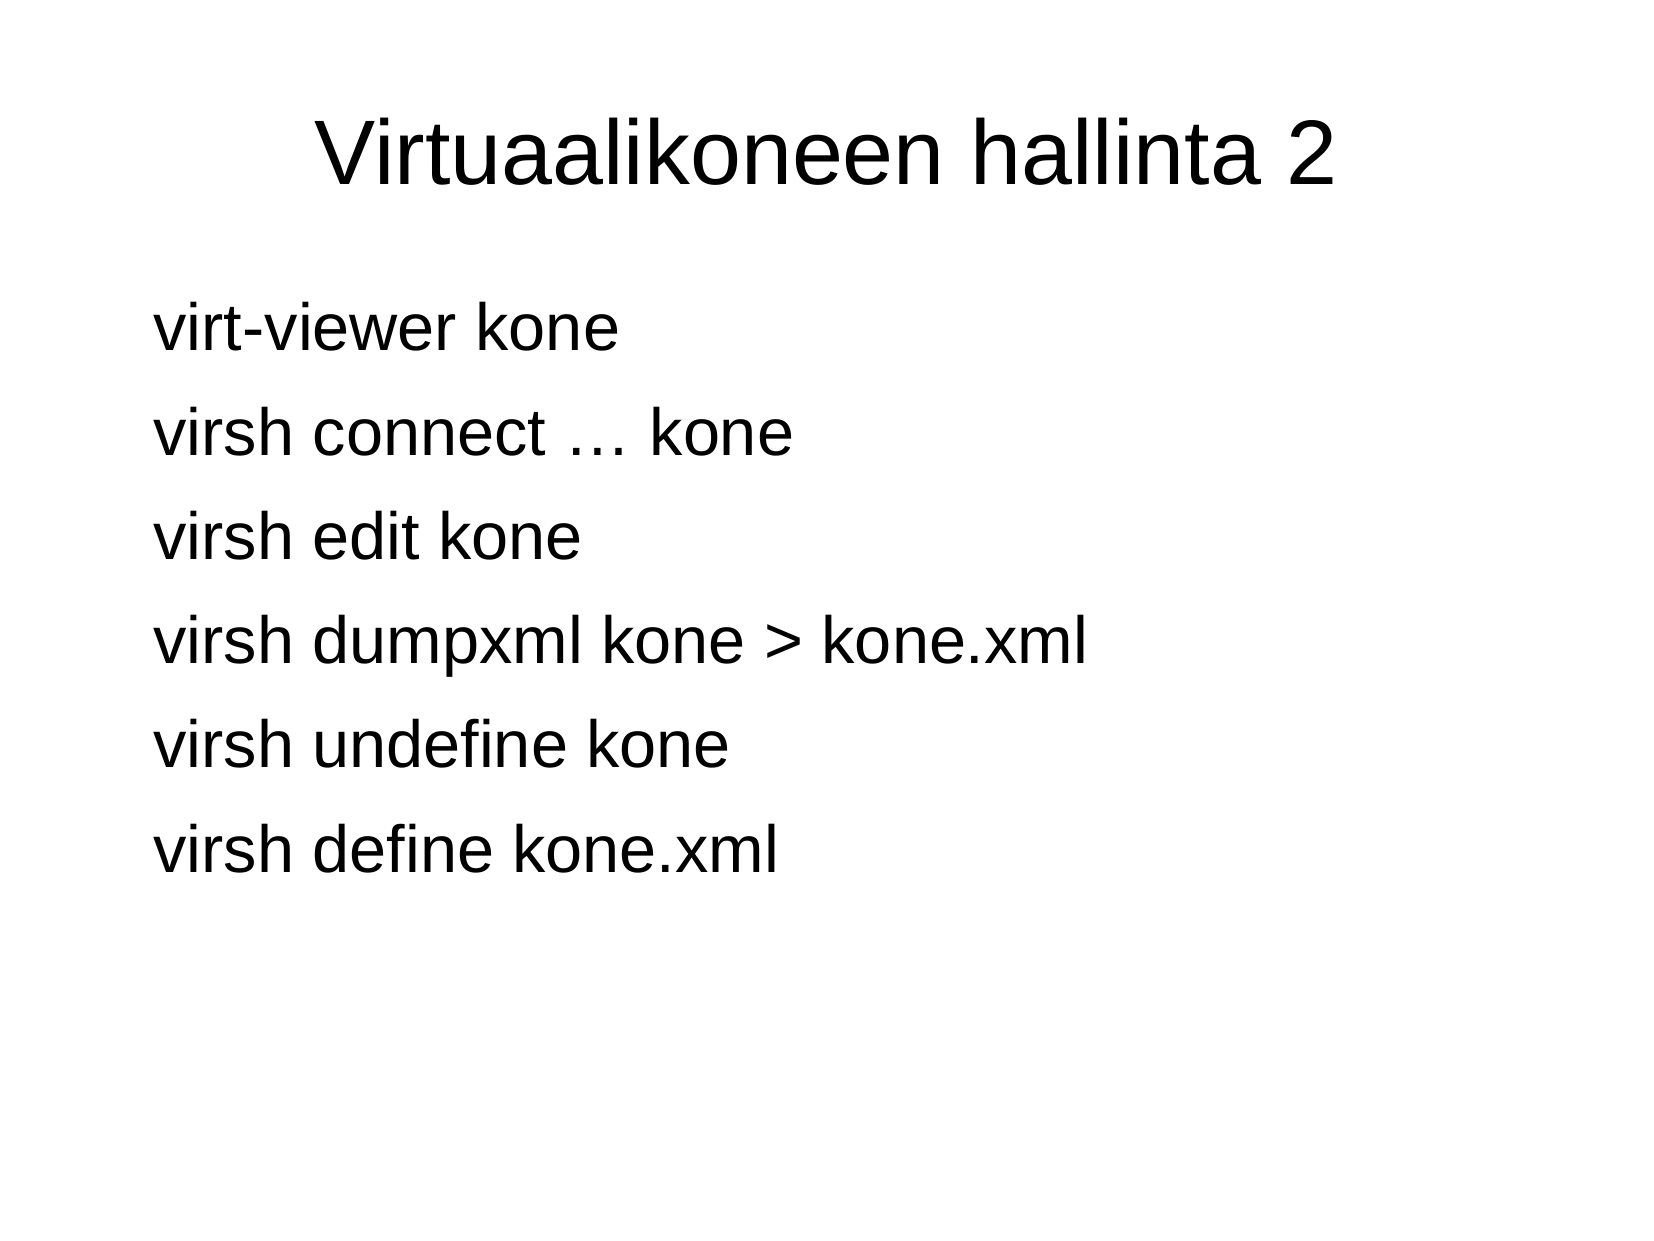

# Virtuaalikoneen hallinta 2
virt-viewer kone
virsh connect … kone
virsh edit kone
virsh dumpxml kone > kone.xml
virsh undefine kone
virsh define kone.xml